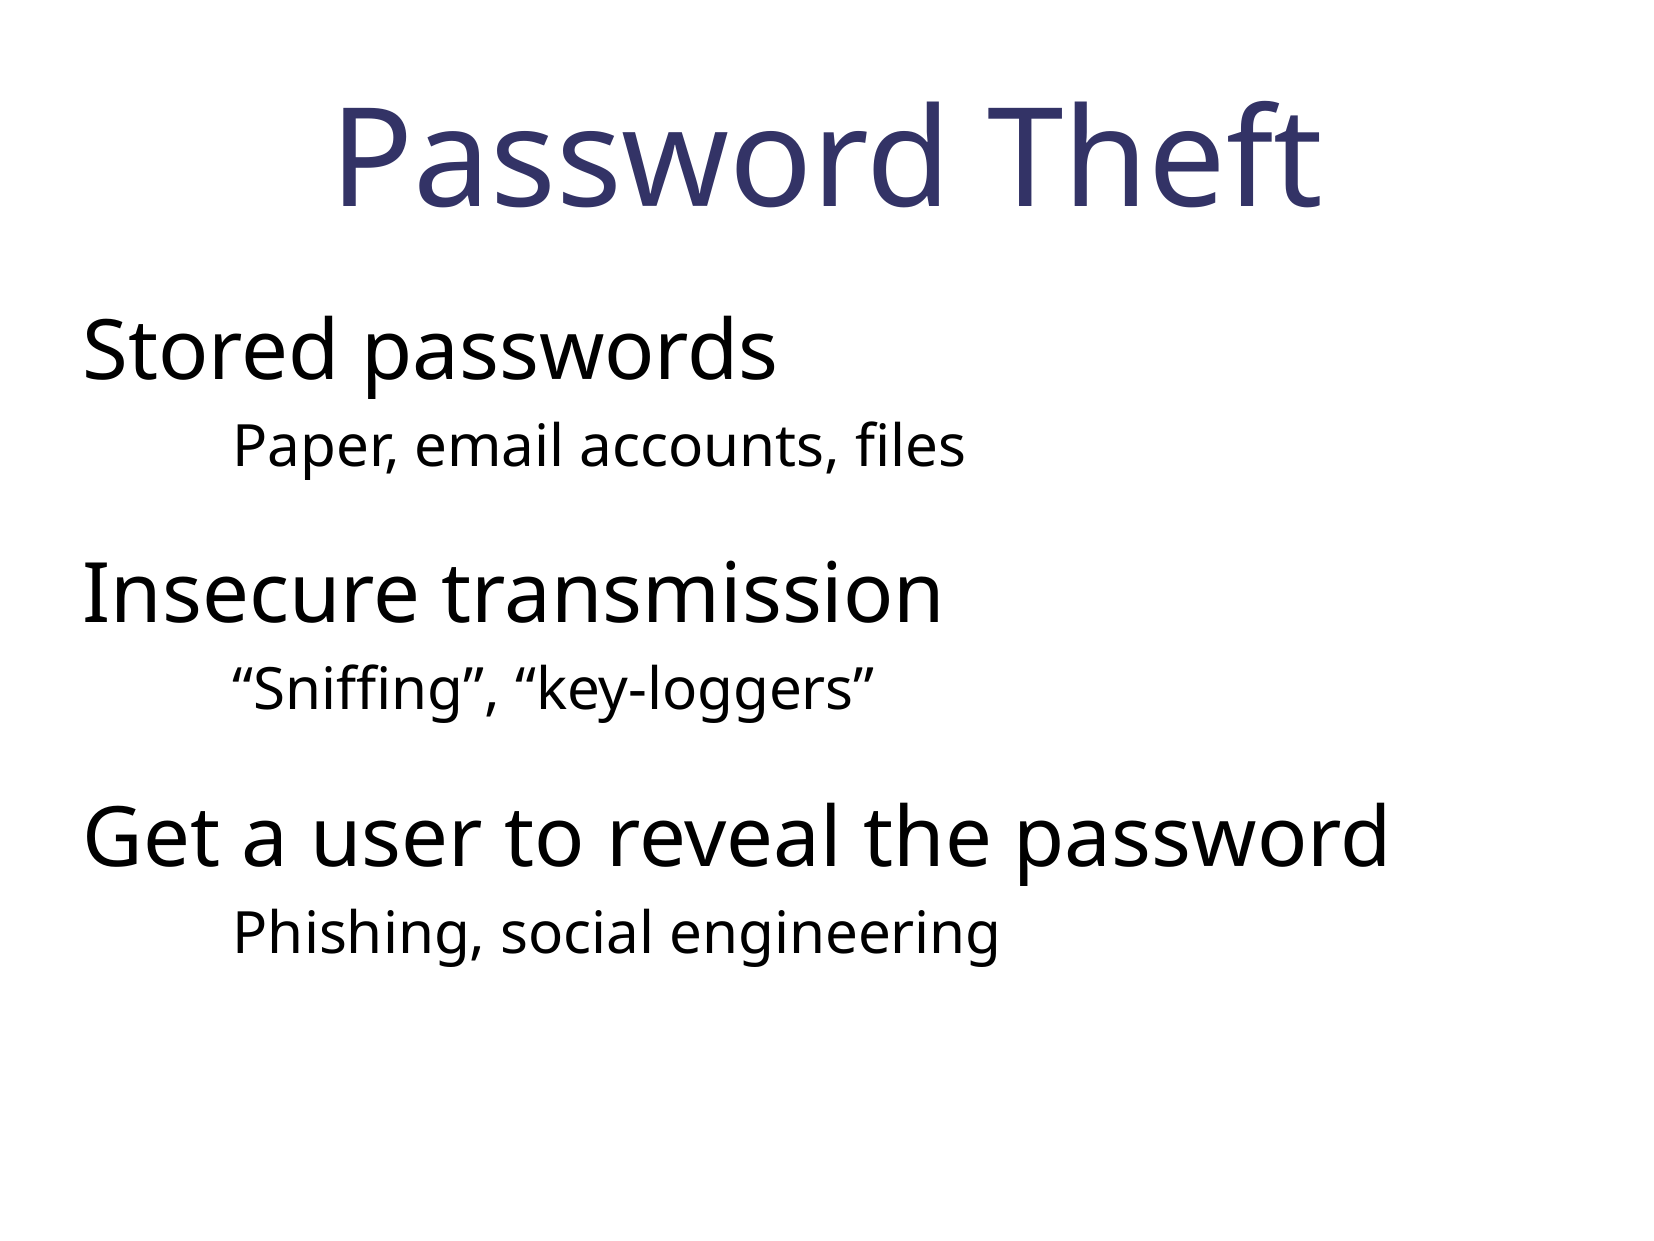

# Password Theft
Stored passwords
		Paper, email accounts, files
Insecure transmission
		“Sniffing”, “key-loggers”
Get a user to reveal the password
		Phishing, social engineering